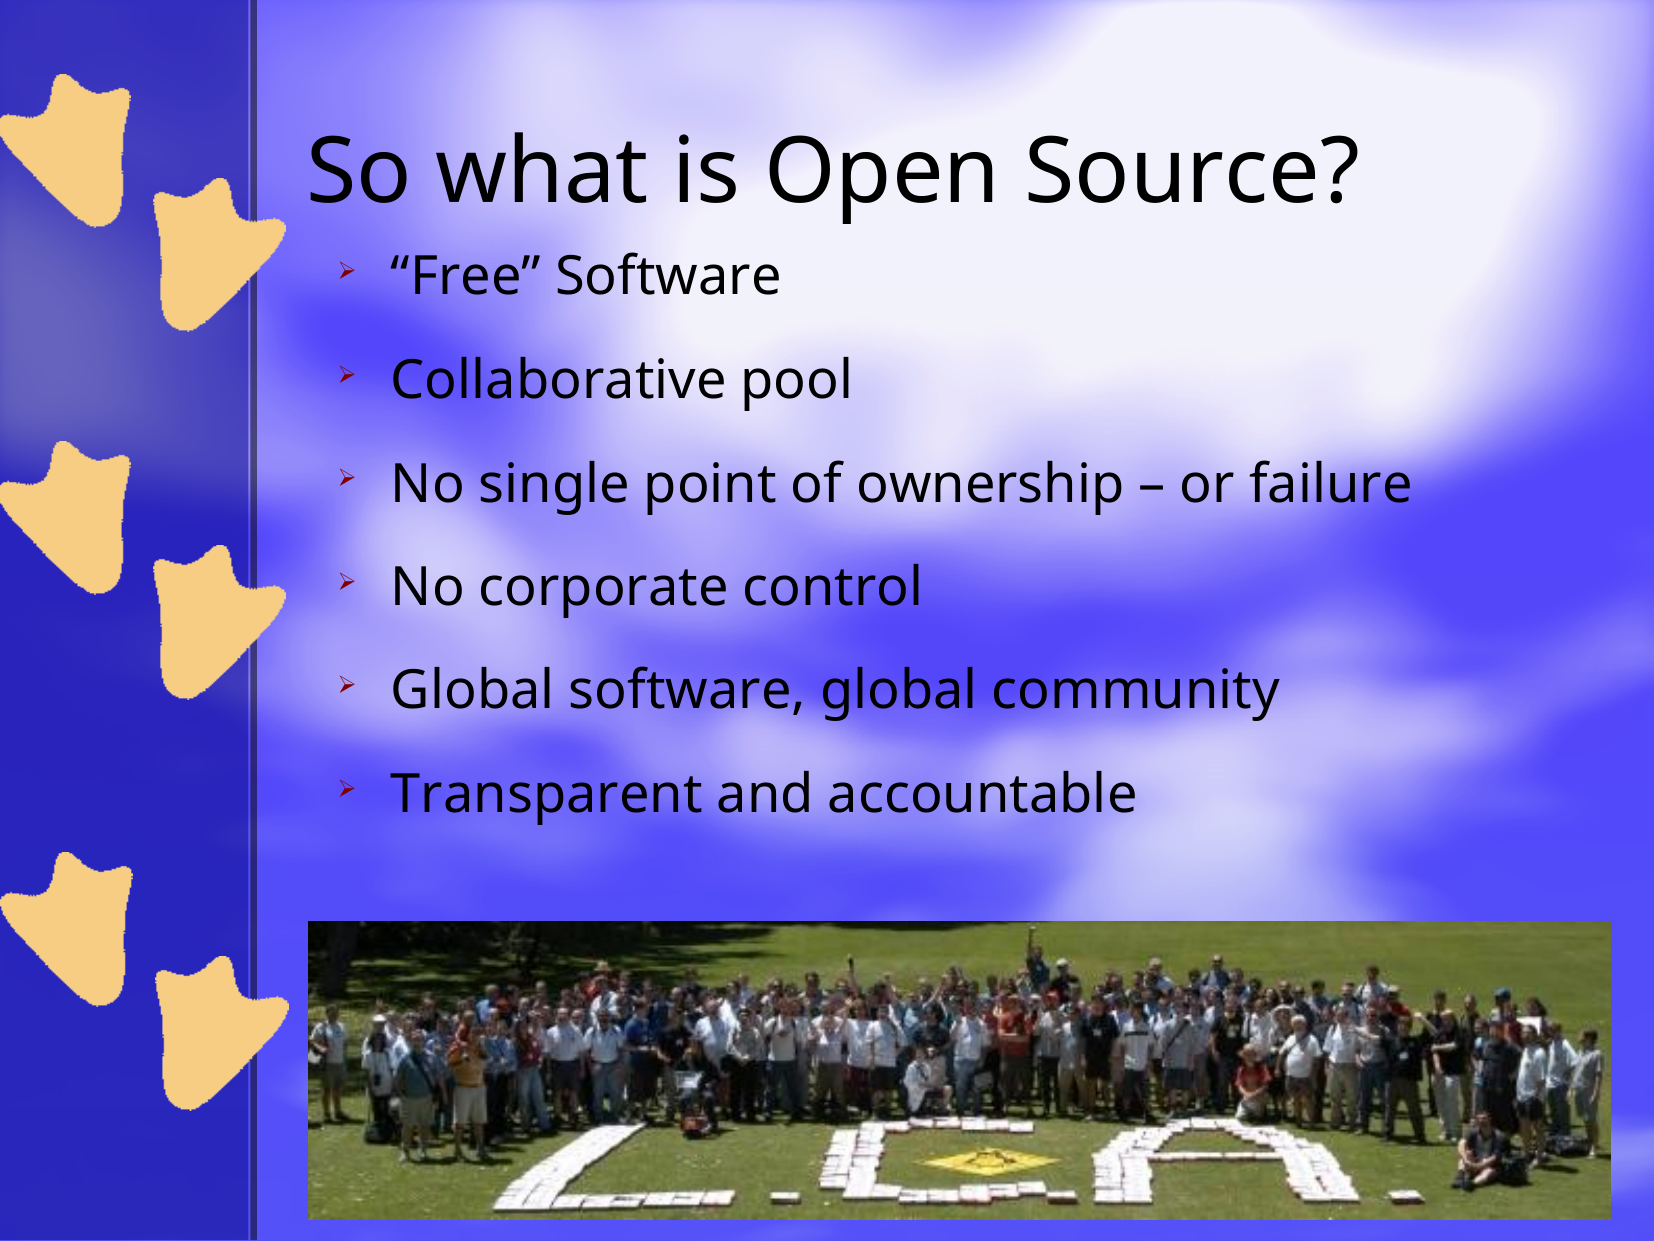

So what is Open Source?
# “Free” Software
Collaborative pool
No single point of ownership – or failure
No corporate control
Global software, global community
Transparent and accountable